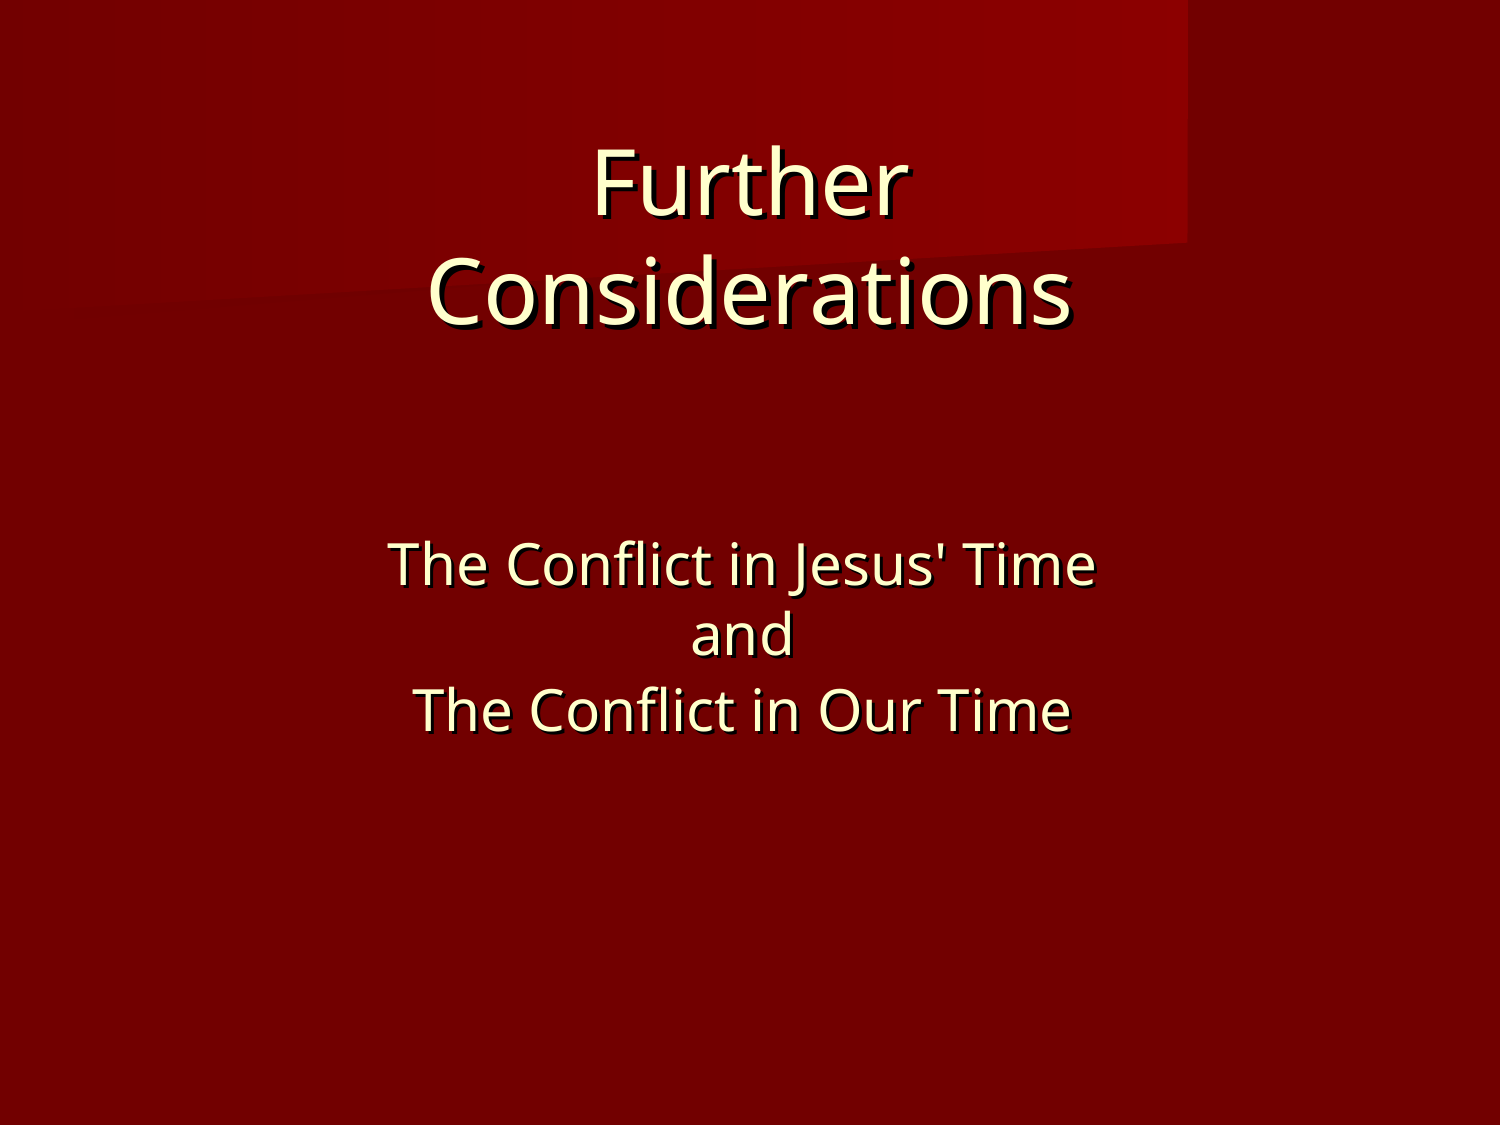

# Further Considerations
The Conflict in Jesus' Time
and
The Conflict in Our Time